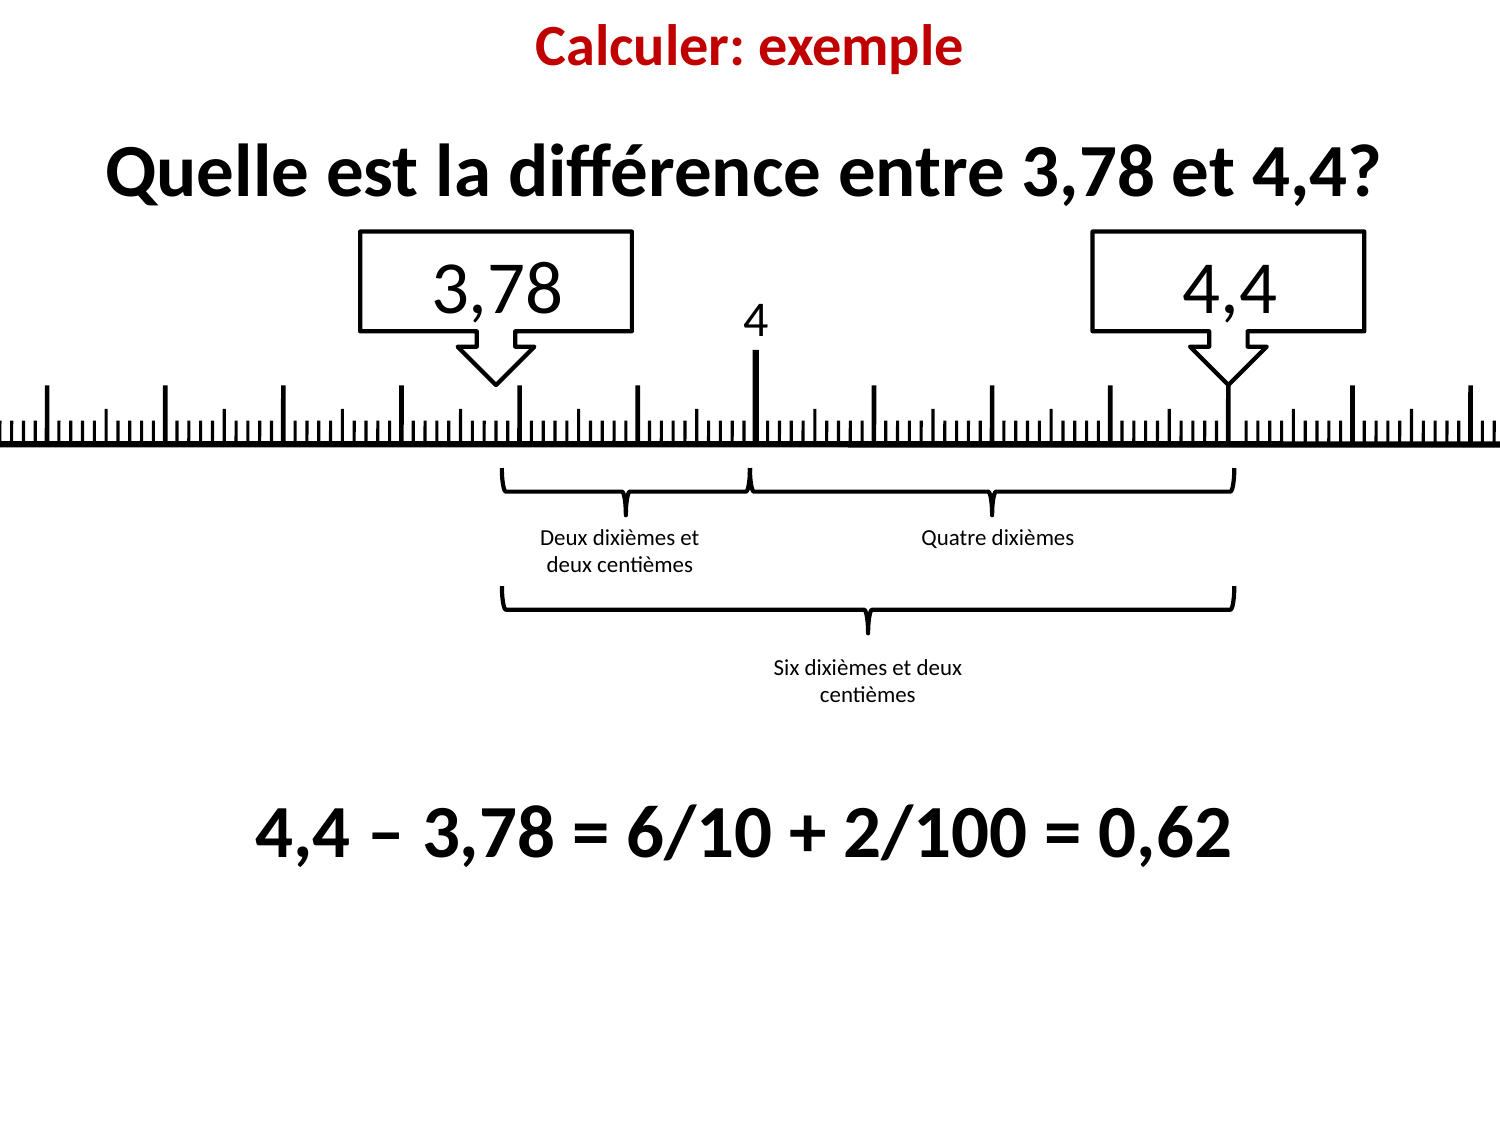

Calculer: exemple
Quelle est la différence entre 3,78 et 4,4?
3,78
4,4
1
4
Deux dixièmes et deux centièmes
Quatre dixièmes
Six dixièmes et deux centièmes
4,4 – 3,78 = 6/10 + 2/100 = 0,62